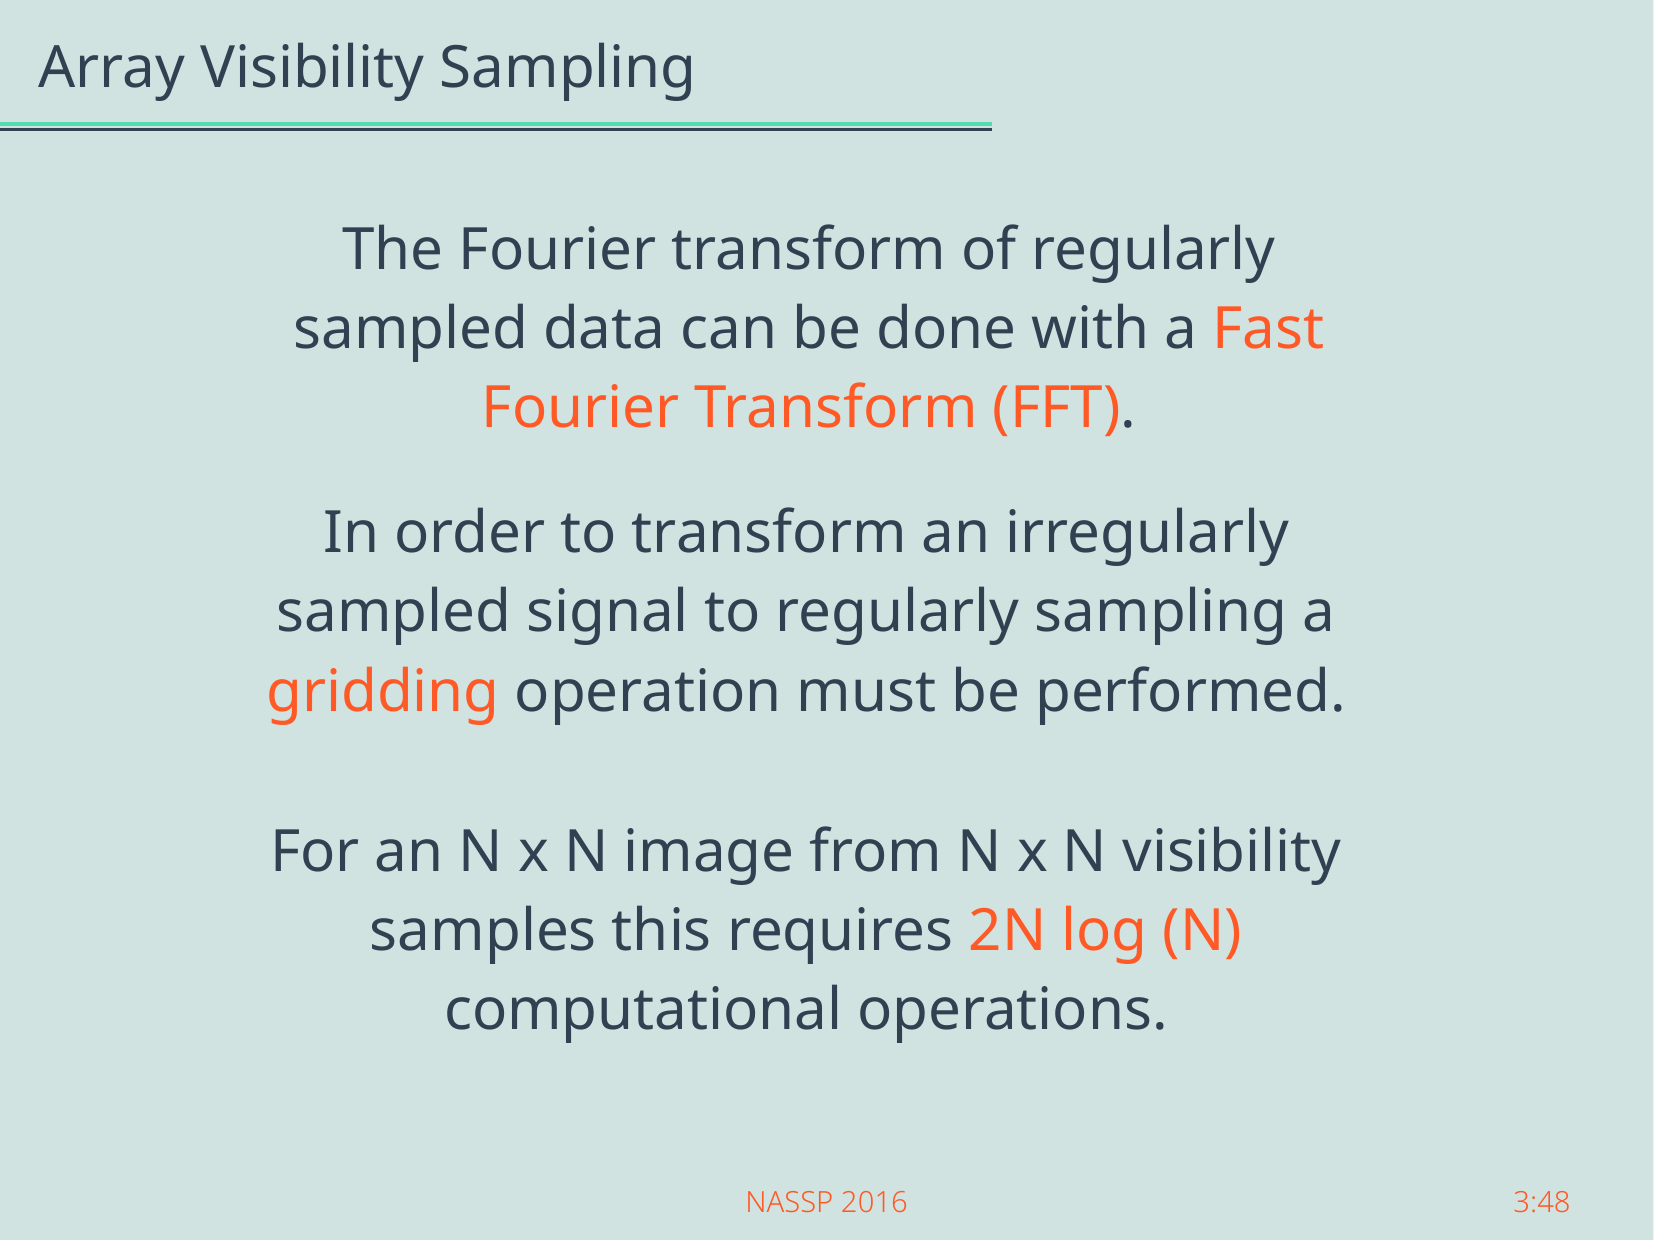

Array Visibility Sampling
The Fourier transform of regularly sampled data can be done with a Fast Fourier Transform (FFT).
In order to transform an irregularly sampled signal to regularly sampling a gridding operation must be performed.
For an N x N image from N x N visibility samples this requires 2N log (N) computational operations.
NASSP 2016
3